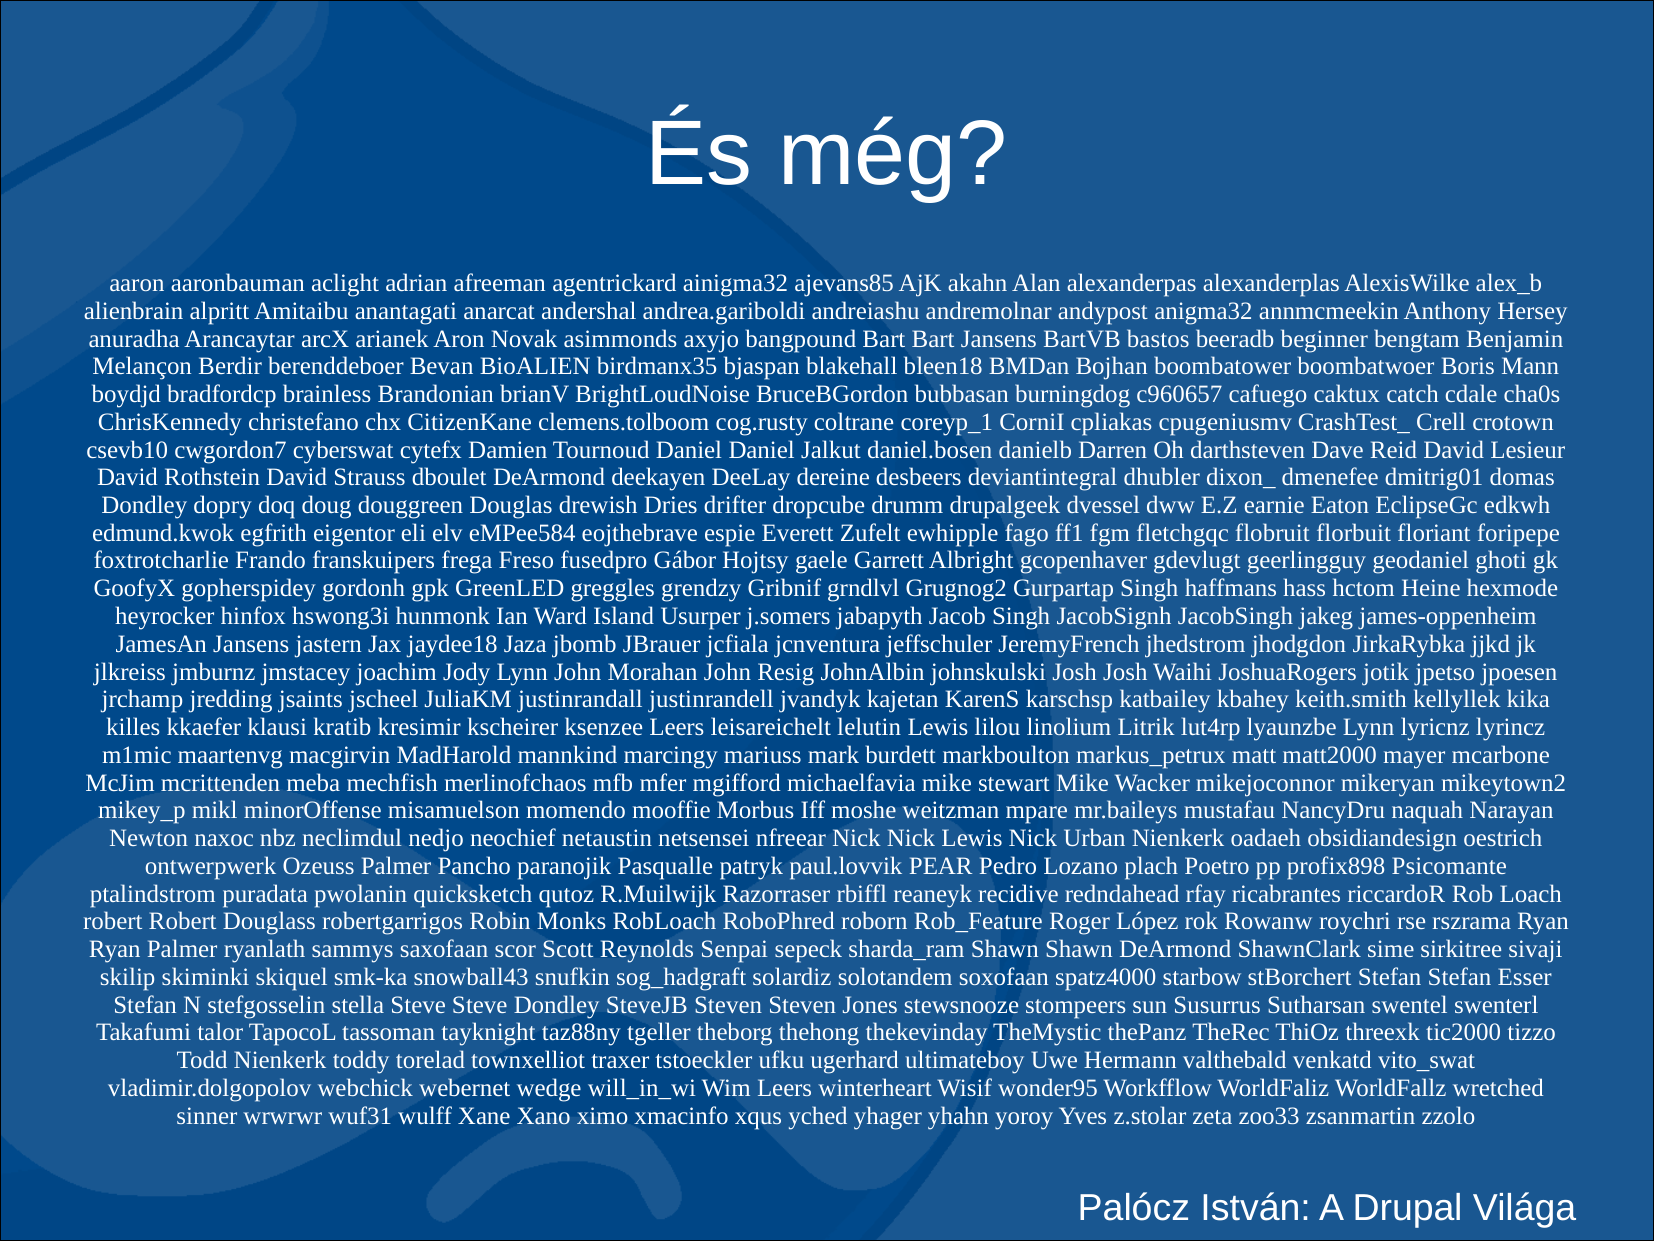

# És még?
aaron aaronbauman aclight adrian afreeman agentrickard ainigma32 ajevans85 AjK akahn Alan alexanderpas alexanderplas AlexisWilke alex_b alienbrain alpritt Amitaibu anantagati anarcat andershal andrea.gariboldi andreiashu andremolnar andypost anigma32 annmcmeekin Anthony Hersey anuradha Arancaytar arcX arianek Aron Novak asimmonds axyjo bangpound Bart Bart Jansens BartVB bastos beeradb beginner bengtam Benjamin Melançon Berdir berenddeboer Bevan BioALIEN birdmanx35 bjaspan blakehall bleen18 BMDan Bojhan boombatower boombatwoer Boris Mann boydjd bradfordcp brainless Brandonian brianV BrightLoudNoise BruceBGordon bubbasan burningdog c960657 cafuego caktux catch cdale cha0s ChrisKennedy christefano chx CitizenKane clemens.tolboom cog.rusty coltrane coreyp_1 CorniI cpliakas cpugeniusmv CrashTest_ Crell crotown csevb10 cwgordon7 cyberswat cytefx Damien Tournoud Daniel Daniel Jalkut daniel.bosen danielb Darren Oh darthsteven Dave Reid David Lesieur David Rothstein David Strauss dboulet DeArmond deekayen DeeLay dereine desbeers deviantintegral dhubler dixon_ dmenefee dmitrig01 domas Dondley dopry doq doug douggreen Douglas drewish Dries drifter dropcube drumm drupalgeek dvessel dww E.Z earnie Eaton EclipseGc edkwh edmund.kwok egfrith eigentor eli elv eMPee584 eojthebrave espie Everett Zufelt ewhipple fago ff1 fgm fletchgqc flobruit florbuit floriant foripepe foxtrotcharlie Frando franskuipers frega Freso fusedpro Gábor Hojtsy gaele Garrett Albright gcopenhaver gdevlugt geerlingguy geodaniel ghoti gk GoofyX gopherspidey gordonh gpk GreenLED greggles grendzy Gribnif grndlvl Grugnog2 Gurpartap Singh haffmans hass hctom Heine hexmode heyrocker hinfox hswong3i hunmonk Ian Ward Island Usurper j.somers jabapyth Jacob Singh JacobSignh JacobSingh jakeg james-oppenheim JamesAn Jansens jastern Jax jaydee18 Jaza jbomb JBrauer jcfiala jcnventura jeffschuler JeremyFrench jhedstrom jhodgdon JirkaRybka jjkd jk jlkreiss jmburnz jmstacey joachim Jody Lynn John Morahan John Resig JohnAlbin johnskulski Josh Josh Waihi JoshuaRogers jotik jpetso jpoesen jrchamp jredding jsaints jscheel JuliaKM justinrandall justinrandell jvandyk kajetan KarenS karschsp katbailey kbahey keith.smith kellyllek kika killes kkaefer klausi kratib kresimir kscheirer ksenzee Leers leisareichelt lelutin Lewis lilou linolium Litrik lut4rp lyaunzbe Lynn lyricnz lyrincz m1mic maartenvg macgirvin MadHarold mannkind marcingy mariuss mark burdett markboulton markus_petrux matt matt2000 mayer mcarbone McJim mcrittenden meba mechfish merlinofchaos mfb mfer mgifford michaelfavia mike stewart Mike Wacker mikejoconnor mikeryan mikeytown2 mikey_p mikl minorOffense misamuelson momendo mooffie Morbus Iff moshe weitzman mpare mr.baileys mustafau NancyDru naquah Narayan Newton naxoc nbz neclimdul nedjo neochief netaustin netsensei nfreear Nick Nick Lewis Nick Urban Nienkerk oadaeh obsidiandesign oestrich ontwerpwerk Ozeuss Palmer Pancho paranojik Pasqualle patryk paul.lovvik PEAR Pedro Lozano plach Poetro pp profix898 Psicomante ptalindstrom puradata pwolanin quicksketch qutoz R.Muilwijk Razorraser rbiffl reaneyk recidive redndahead rfay ricabrantes riccardoR Rob Loach robert Robert Douglass robertgarrigos Robin Monks RobLoach RoboPhred roborn Rob_Feature Roger López rok Rowanw roychri rse rszrama Ryan Ryan Palmer ryanlath sammys saxofaan scor Scott Reynolds Senpai sepeck sharda_ram Shawn Shawn DeArmond ShawnClark sime sirkitree sivaji skilip skiminki skiquel smk-ka snowball43 snufkin sog_hadgraft solardiz solotandem soxofaan spatz4000 starbow stBorchert Stefan Stefan Esser Stefan N stefgosselin stella Steve Steve Dondley SteveJB Steven Steven Jones stewsnooze stompeers sun Susurrus Sutharsan swentel swenterl Takafumi talor TapocoL tassoman tayknight taz88ny tgeller theborg thehong thekevinday TheMystic thePanz TheRec ThiOz threexk tic2000 tizzo Todd Nienkerk toddy torelad townxelliot traxer tstoeckler ufku ugerhard ultimateboy Uwe Hermann valthebald venkatd vito_swat vladimir.dolgopolov webchick webernet wedge will_in_wi Wim Leers winterheart Wisif wonder95 Workfflow WorldFaliz WorldFallz wretched sinner wrwrwr wuf31 wulff Xane Xano ximo xmacinfo xqus yched yhager yhahn yoroy Yves z.stolar zeta zoo33 zsanmartin zzolo